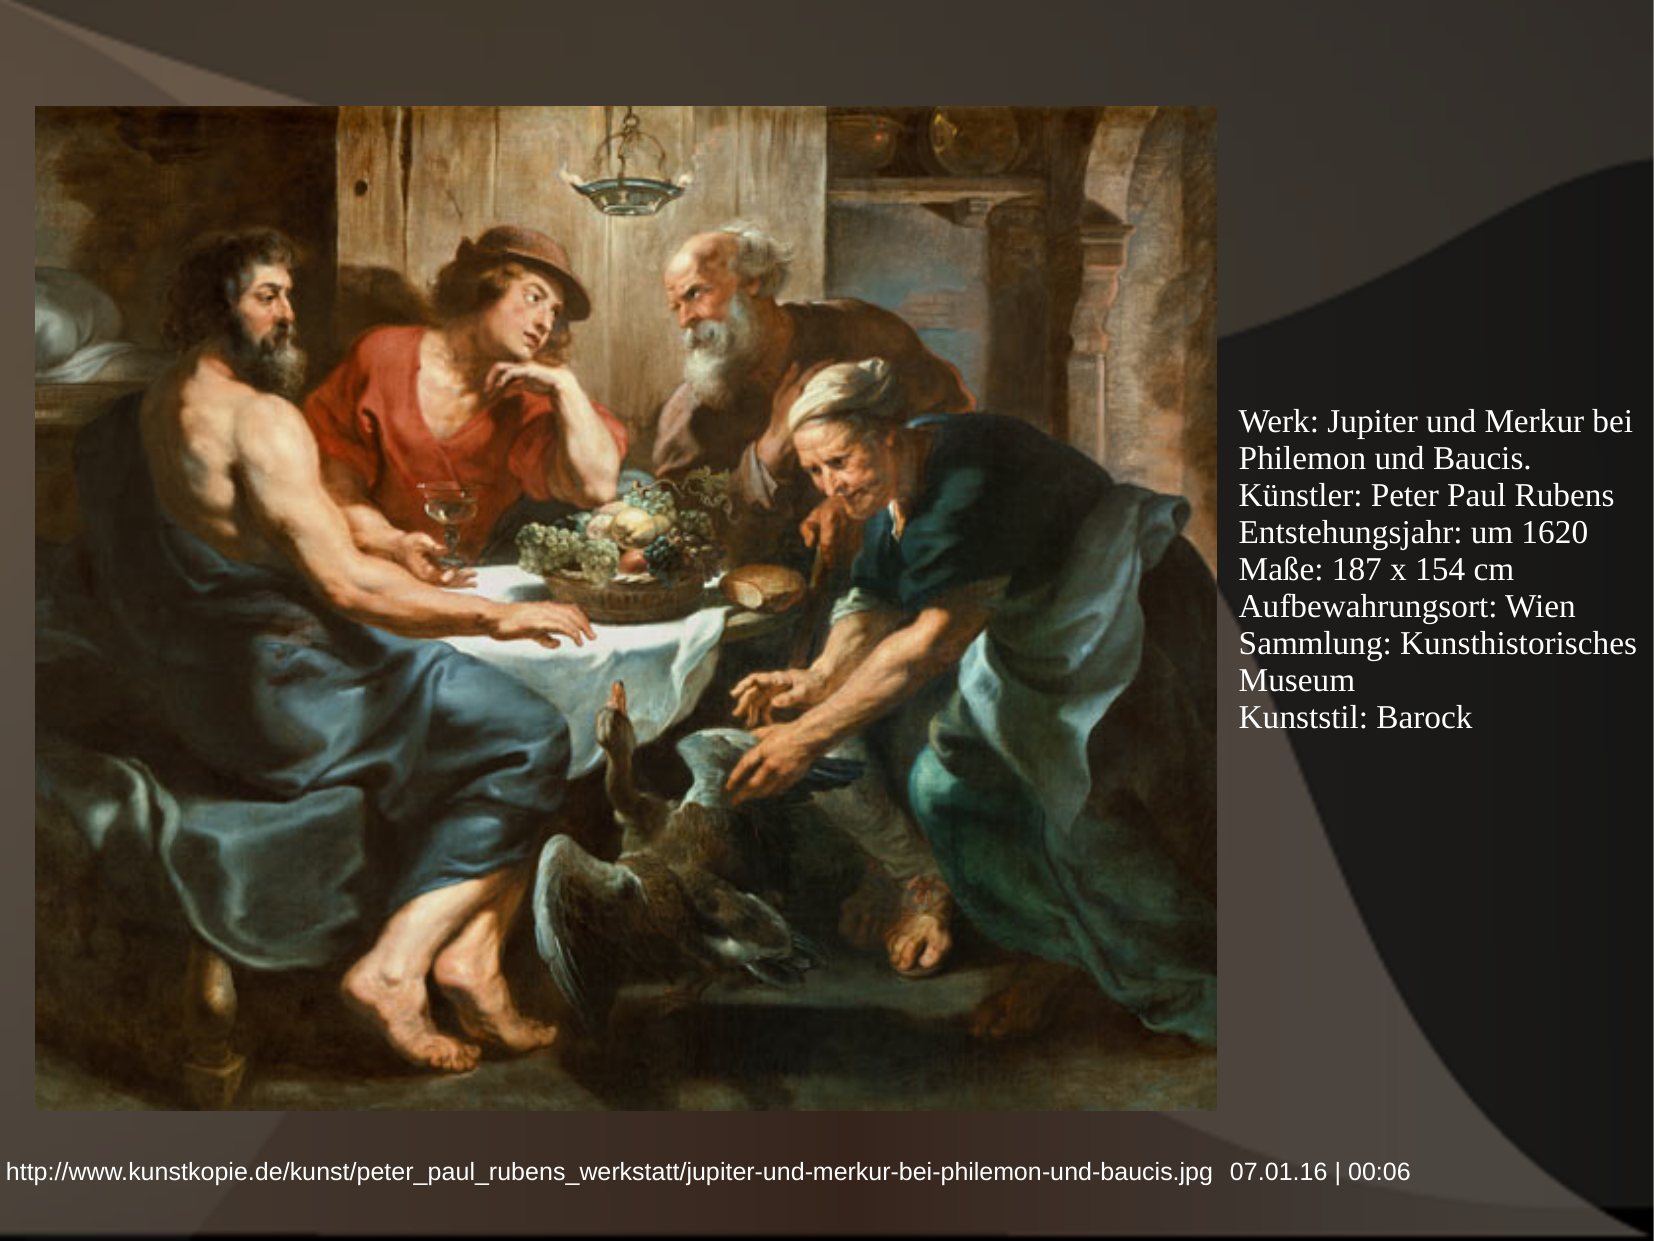

Werk: Jupiter und Merkur bei Philemon und Baucis.
Künstler: Peter Paul Rubens
Entstehungsjahr: um 1620
Maße: 187 x 154 cm
Aufbewahrungsort: Wien
Sammlung: Kunsthistorisches Museum
Kunststil: Barock
# http://www.kunstkopie.de/kunst/peter_paul_rubens_werkstatt/jupiter-und-merkur-bei-philemon-und-baucis.jpg 07.01.16 | 00:06